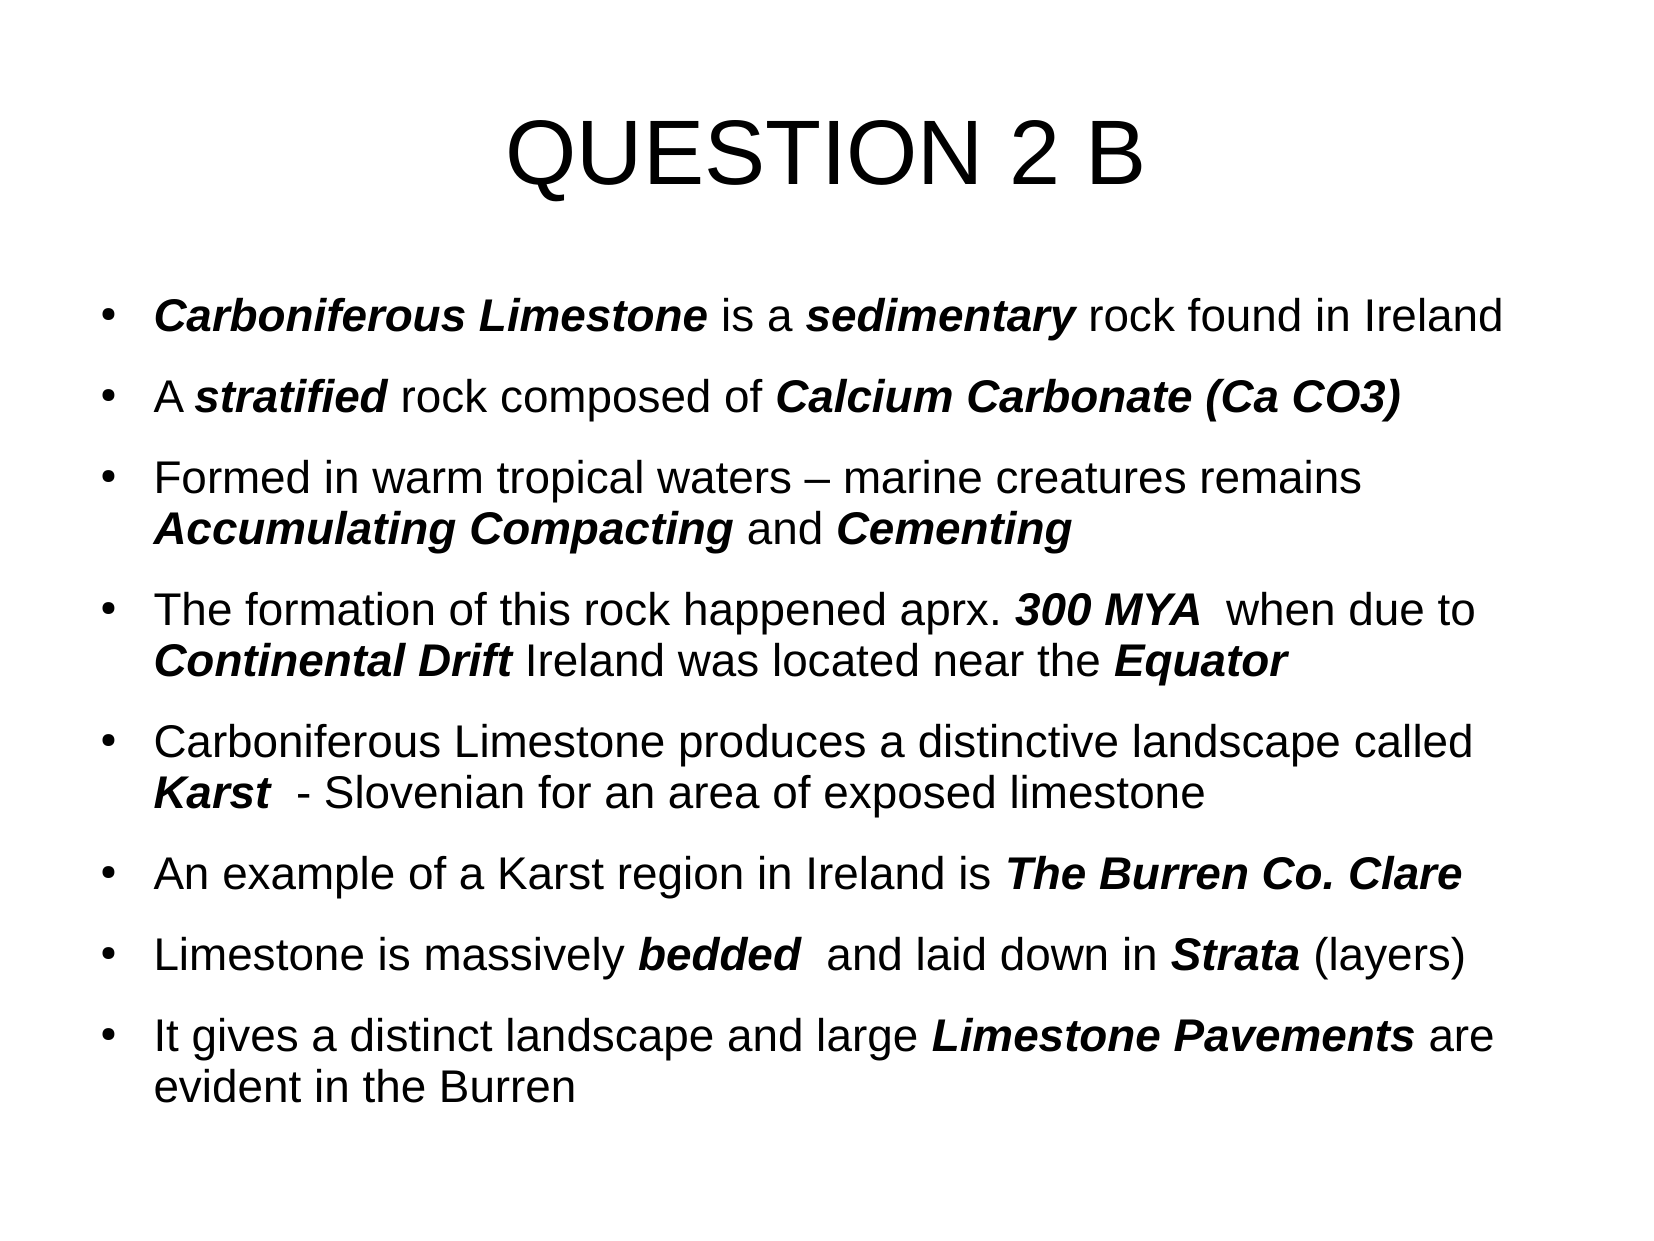

# QUESTION 2 B
Carboniferous Limestone is a sedimentary rock found in Ireland
A stratified rock composed of Calcium Carbonate (Ca CO3)
Formed in warm tropical waters – marine creatures remains Accumulating Compacting and Cementing
The formation of this rock happened aprx. 300 MYA when due to Continental Drift Ireland was located near the Equator
Carboniferous Limestone produces a distinctive landscape called Karst - Slovenian for an area of exposed limestone
An example of a Karst region in Ireland is The Burren Co. Clare
Limestone is massively bedded and laid down in Strata (layers)
It gives a distinct landscape and large Limestone Pavements are evident in the Burren